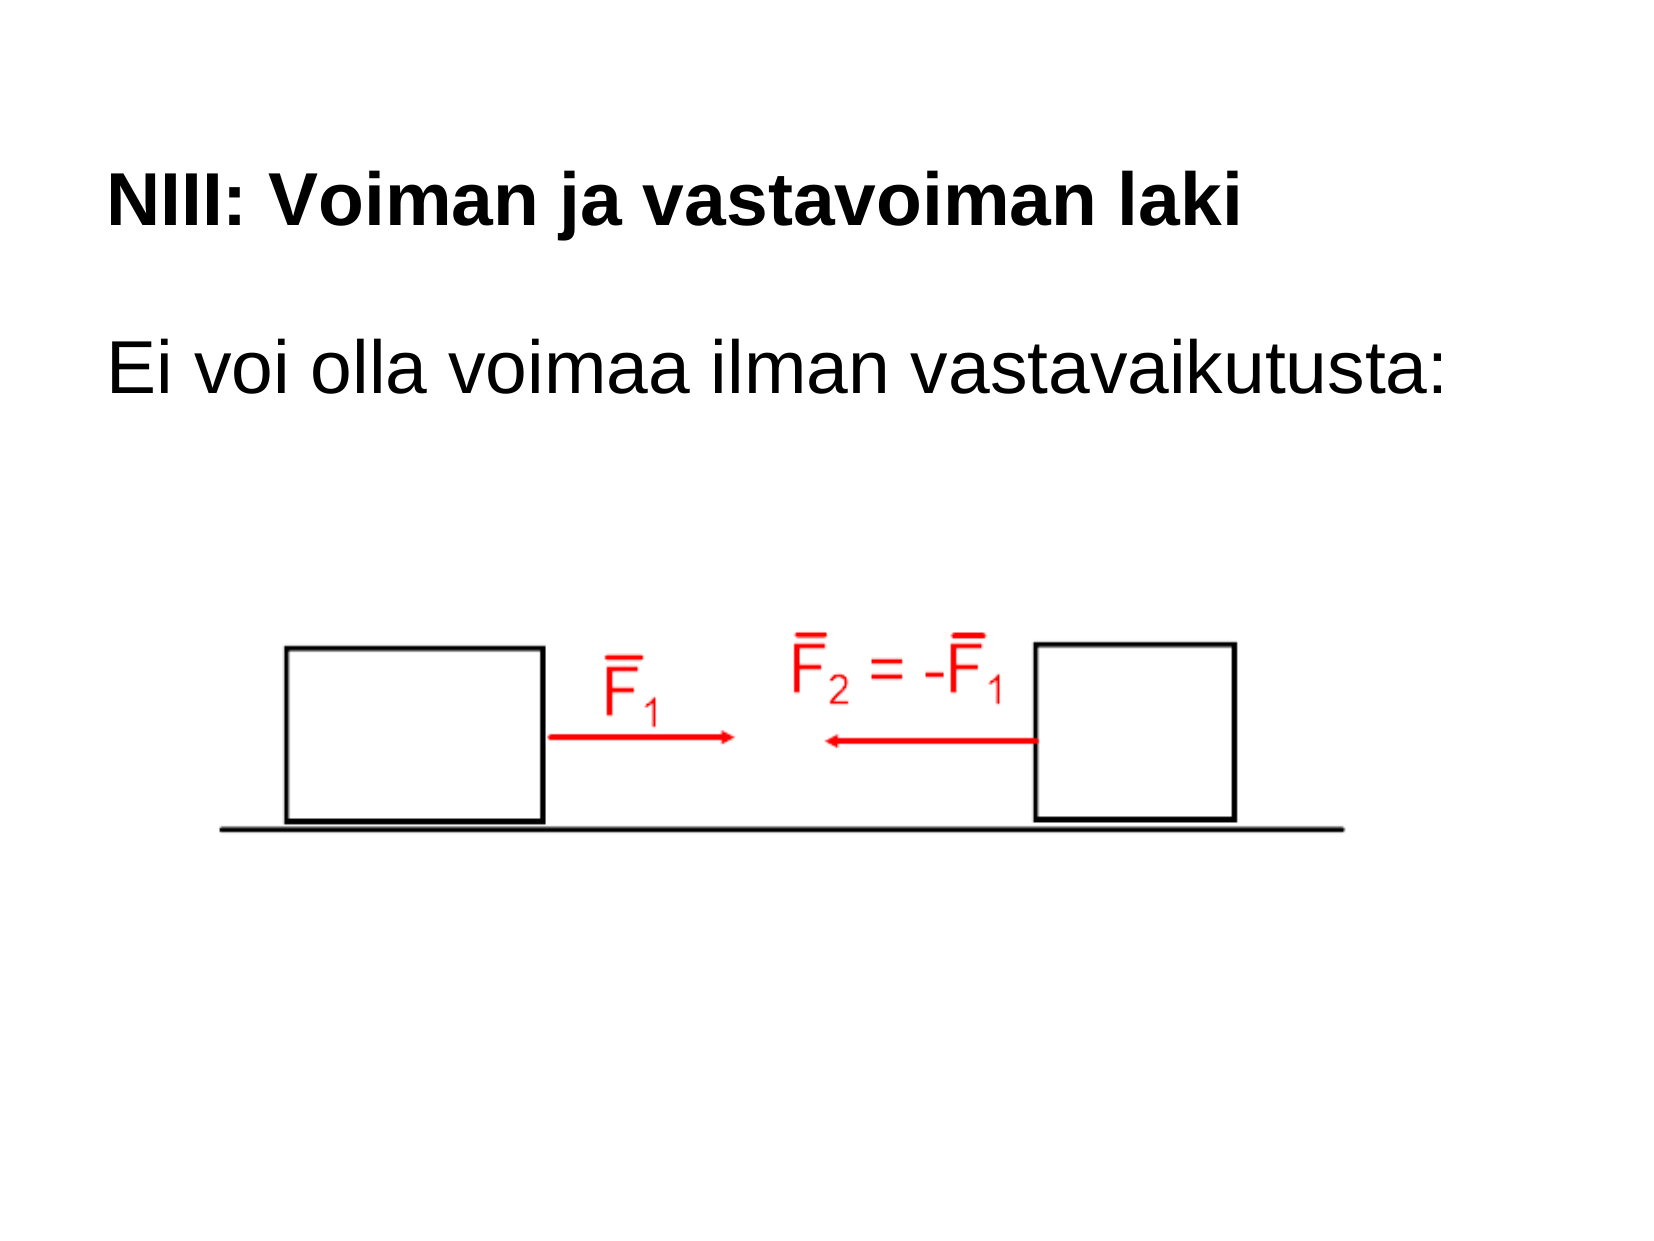

NIII: Voiman ja vastavoiman laki
Ei voi olla voimaa ilman vastavaikutusta: